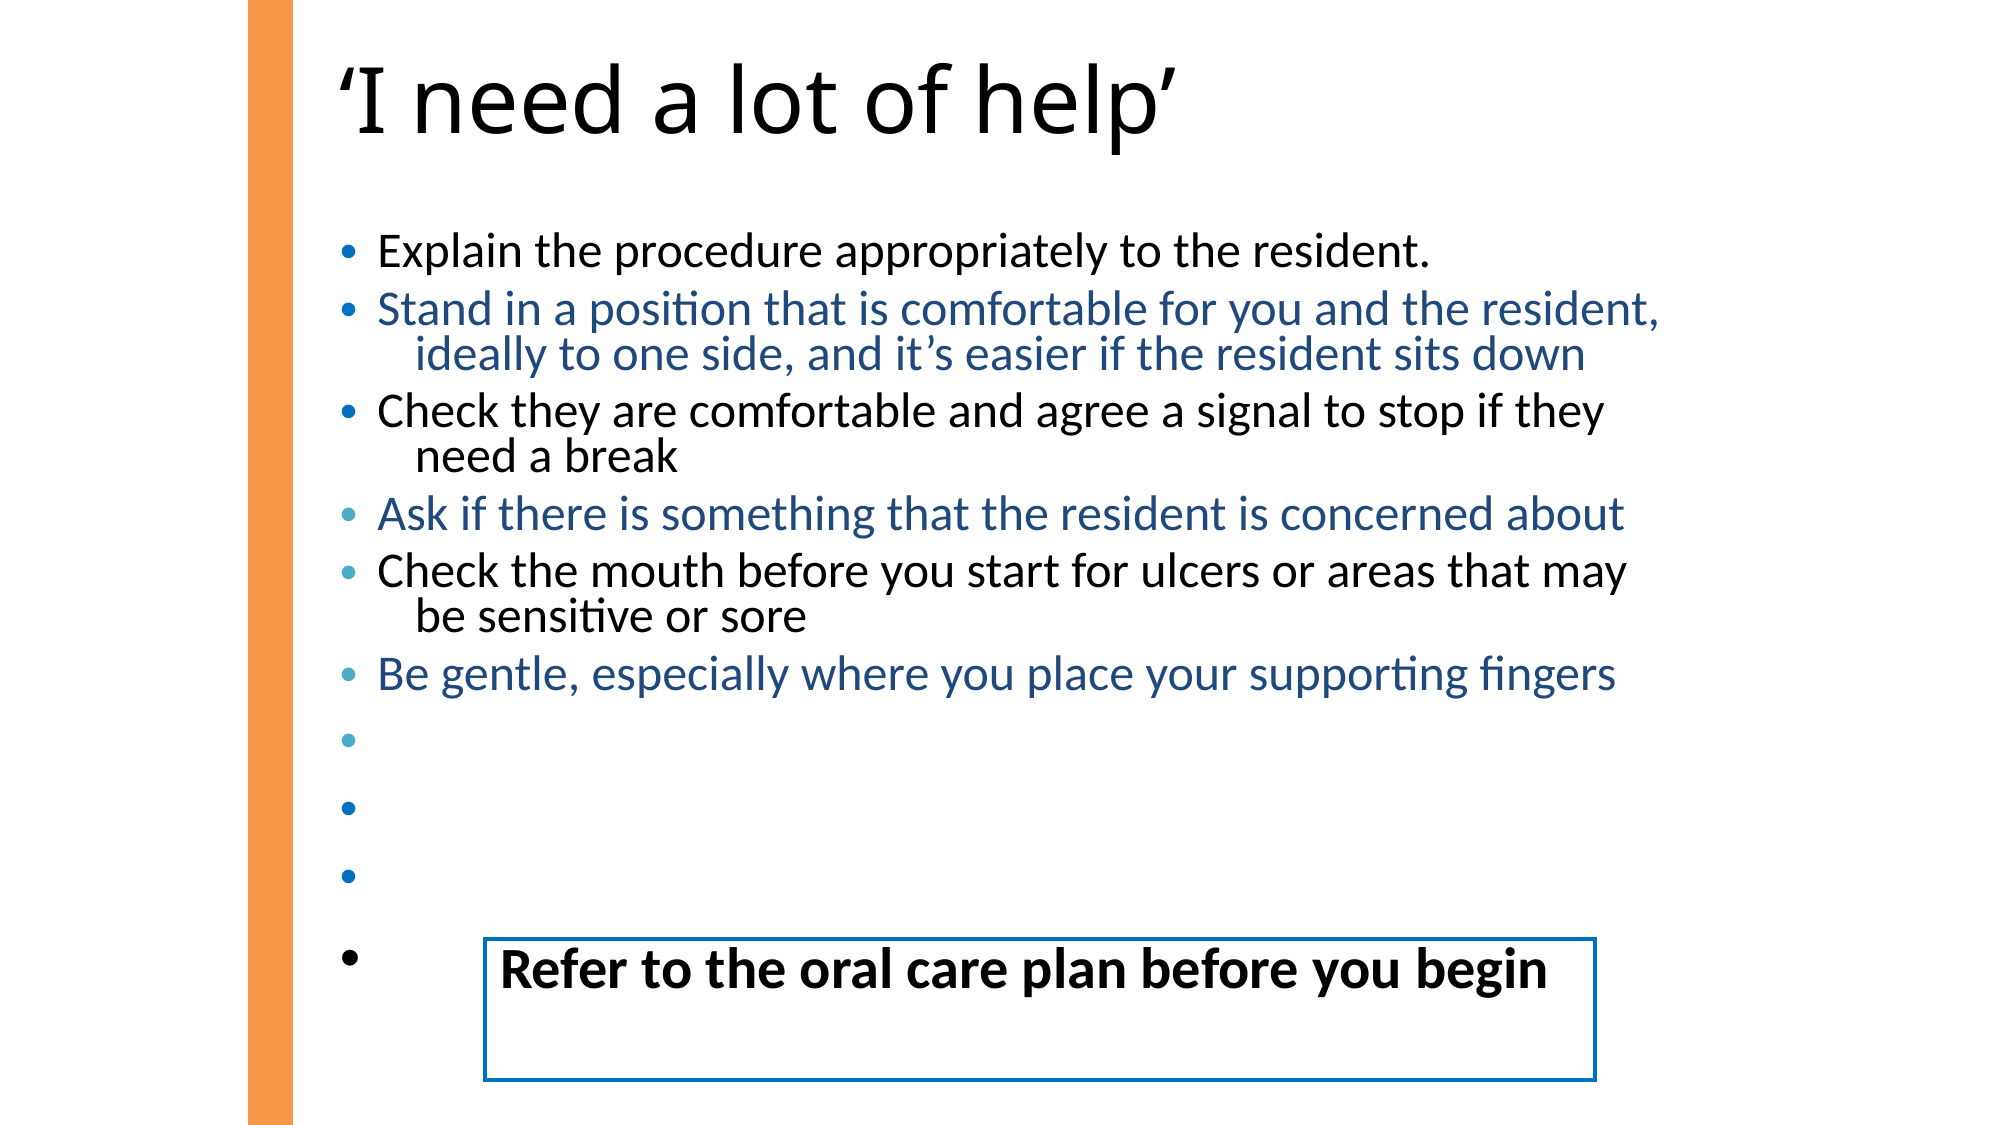

‘I need a lot of help’
# Explain the procedure appropriately to the resident.
Stand in a position that is comfortable for you and the resident, ideally to one side, and it’s easier if the resident sits down
Check they are comfortable and agree a signal to stop if they need a break
Ask if there is something that the resident is concerned about
Check the mouth before you start for ulcers or areas that may be sensitive or sore
Be gentle, especially where you place your supporting fingers
Refer to the oral care plan before you begin